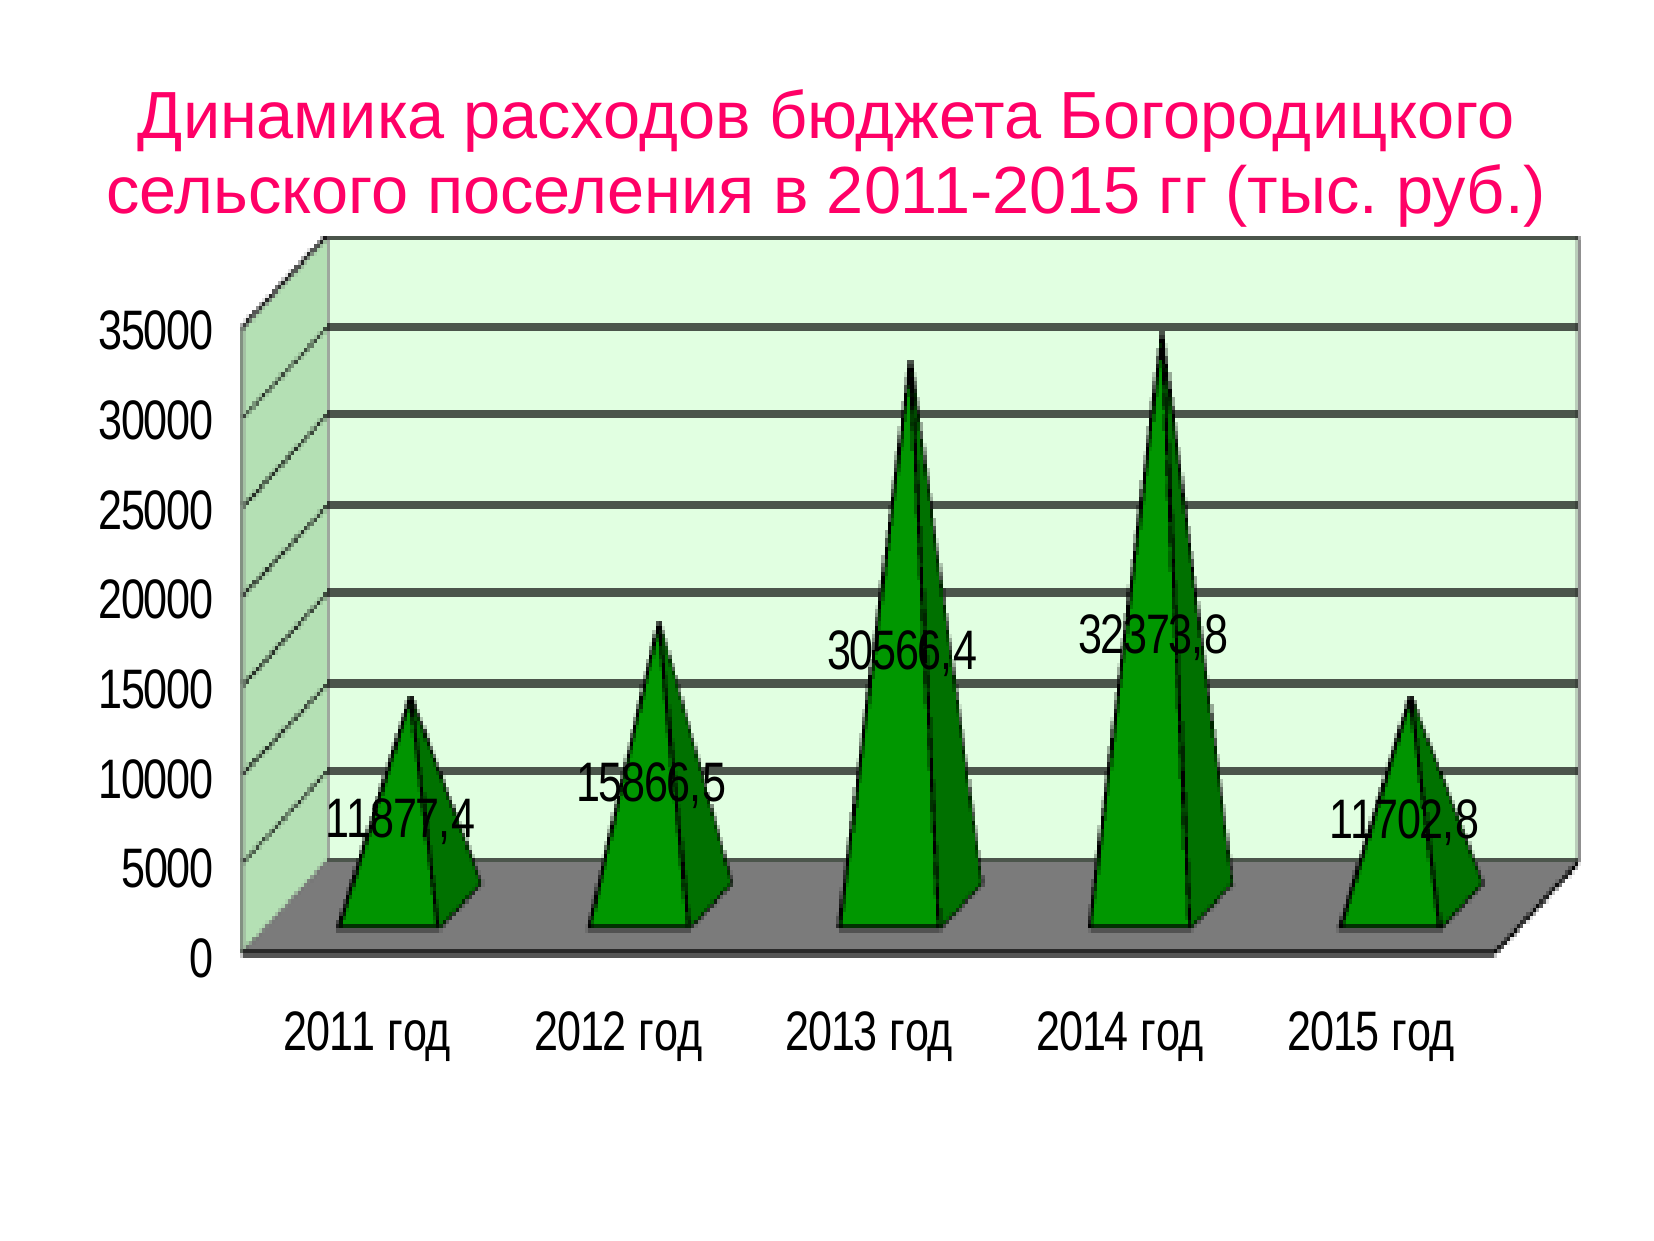

# Динамика расходов бюджета Богородицкого сельского поселения в 2011-2015 гг (тыс. руб.)